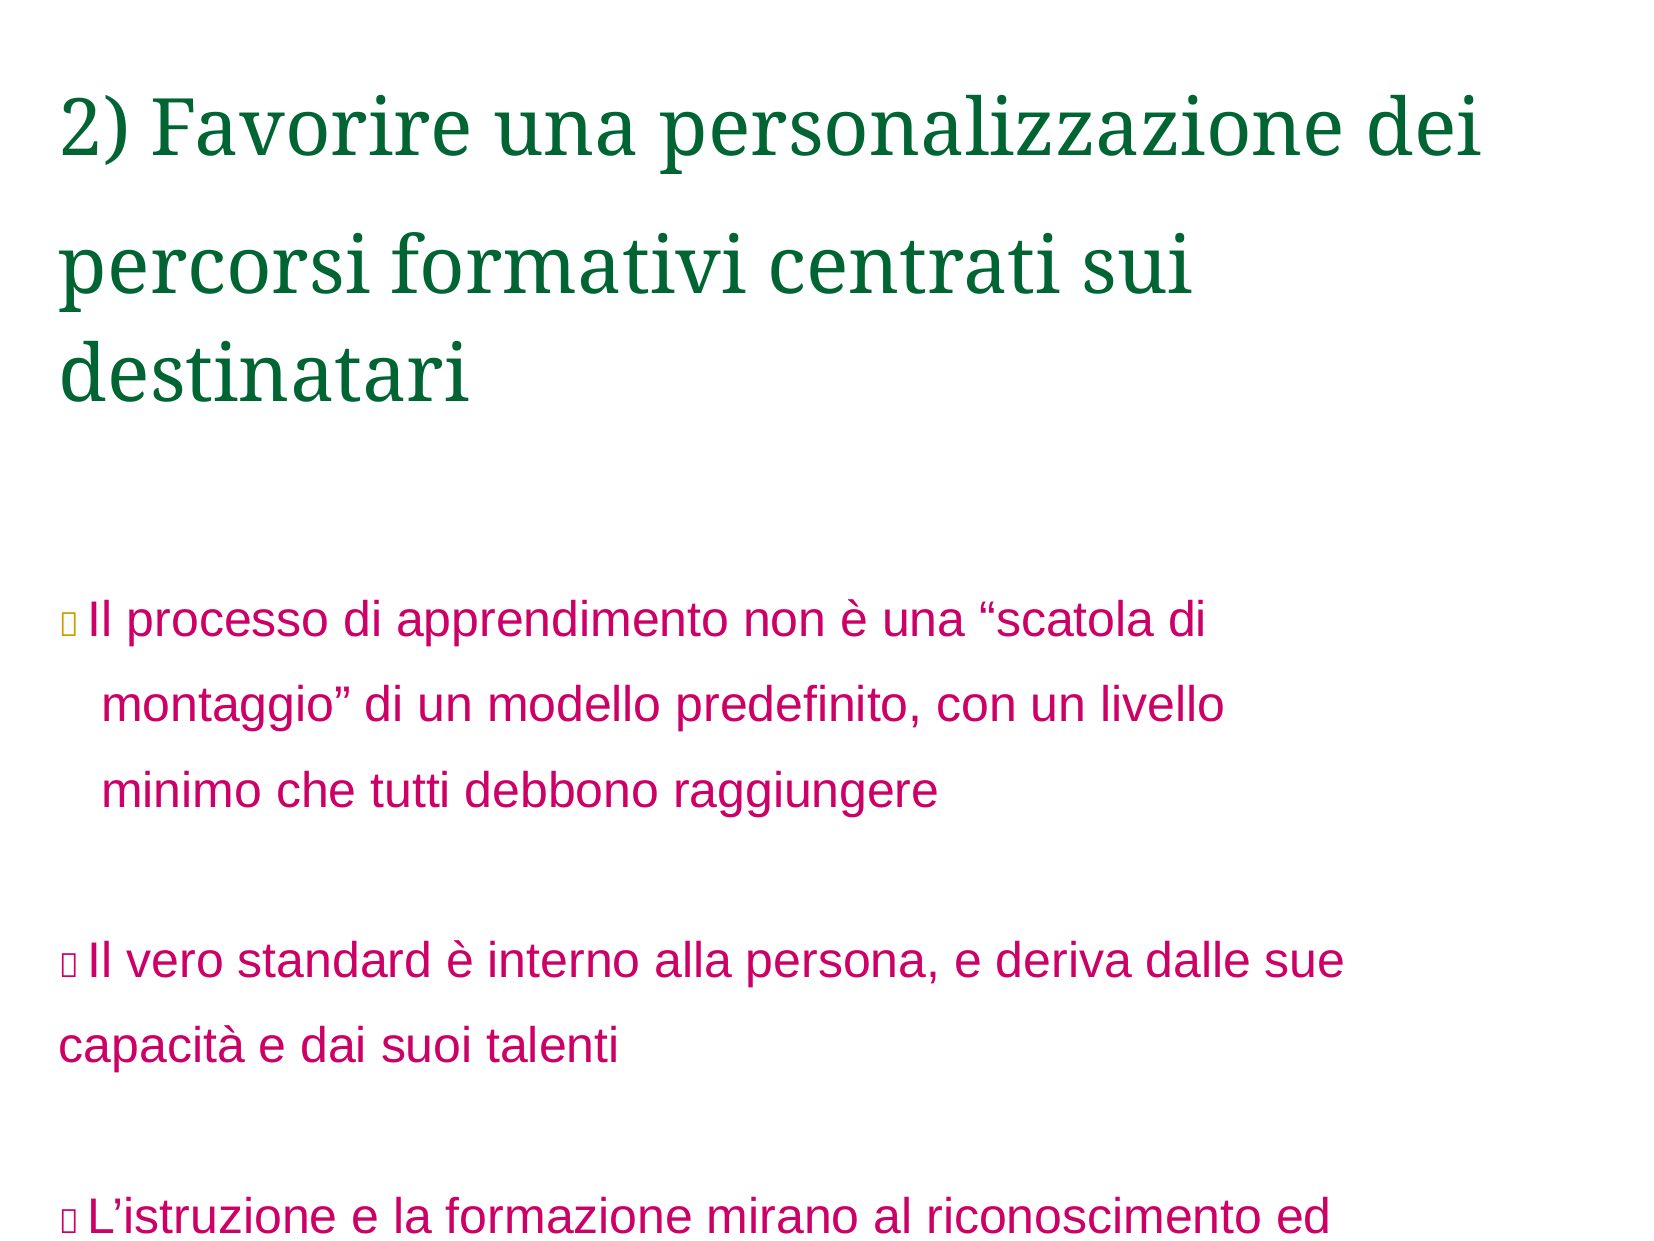

# 2) Favorire una personalizzazione dei
percorsi formativi centrati sui destinatari
􀂄 Il processo di apprendimento non è una “scatola di
 montaggio” di un modello predefinito, con un livello
 minimo che tutti debbono raggiungere
􀂄 Il vero standard è interno alla persona, e deriva dalle sue
capacità e dai suoi talenti
􀂄 L’istruzione e la formazione mirano al riconoscimento ed
alla massima attualizzazione dei talenti di ciascuno